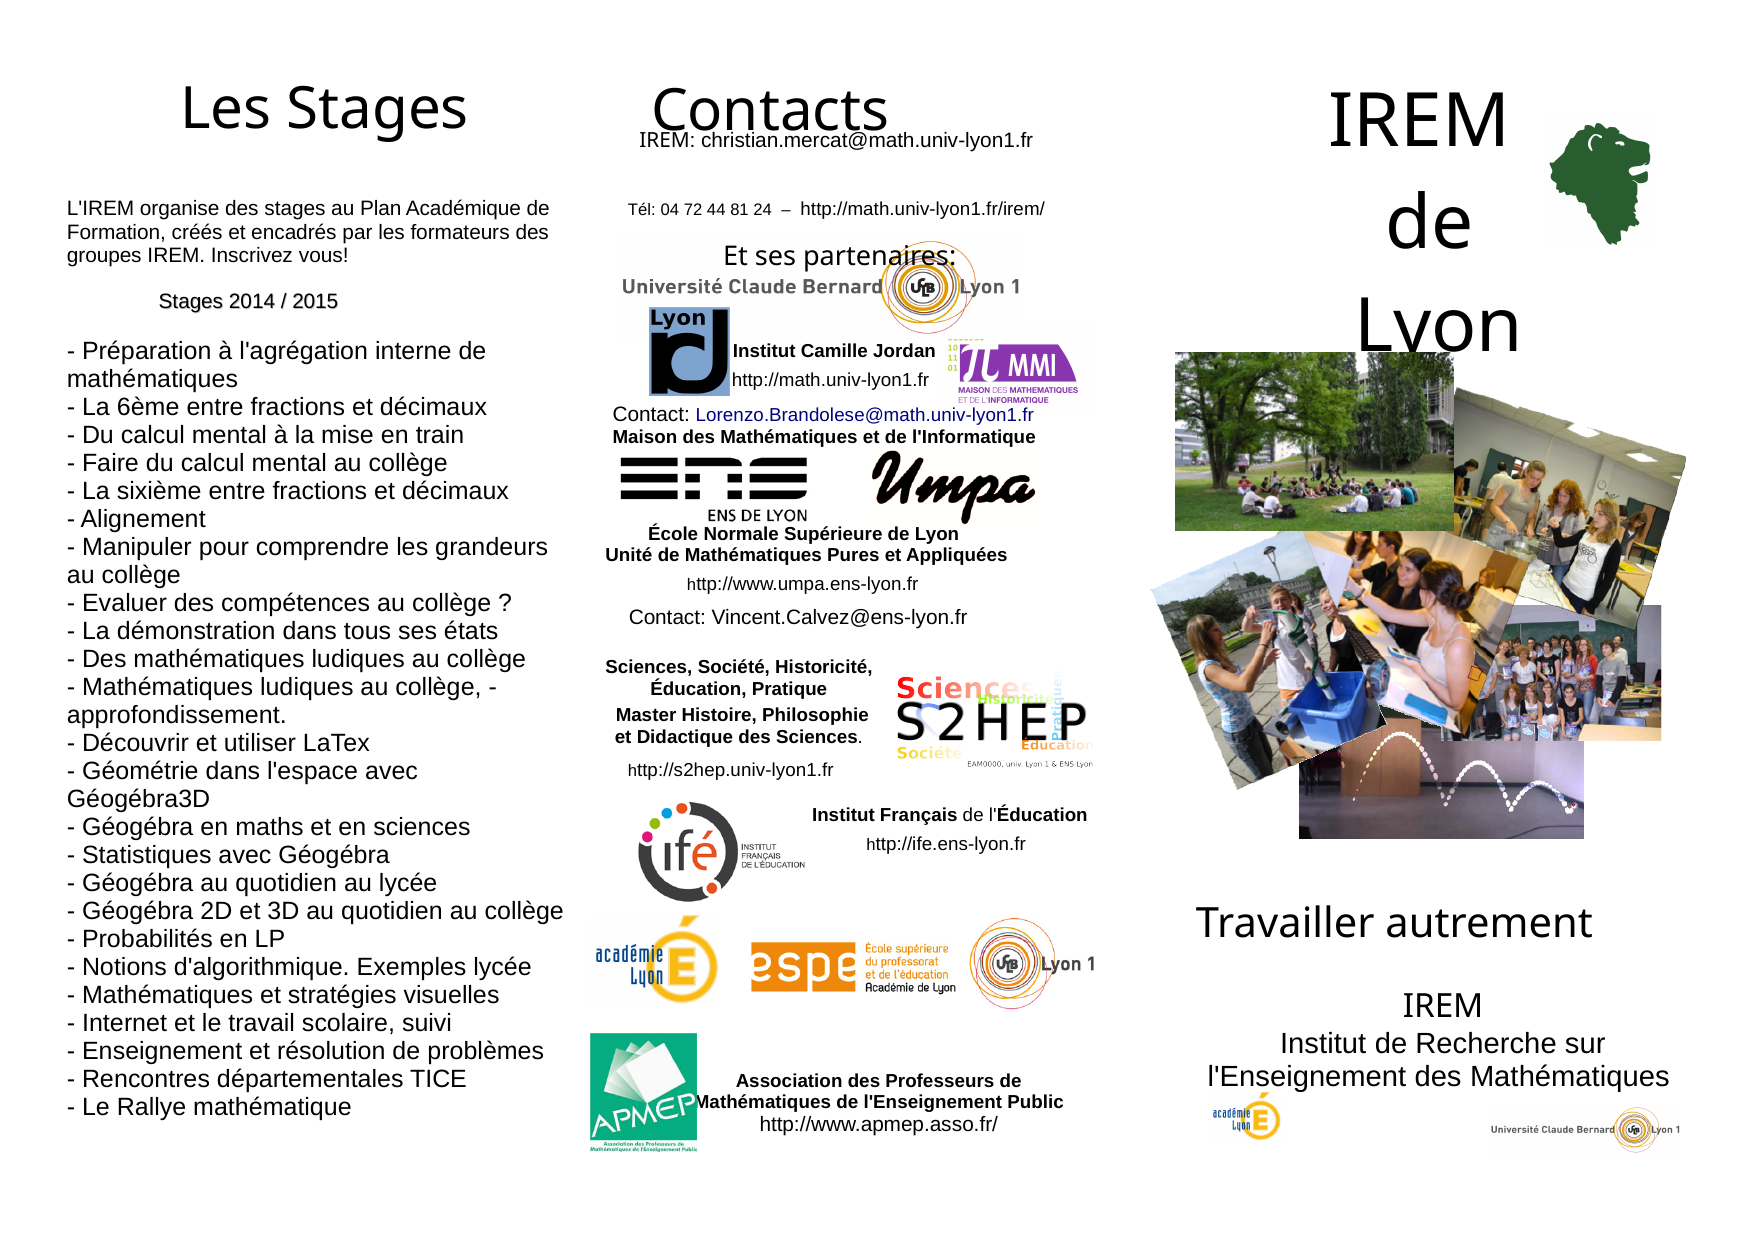

Les Stages
IREM
de
 Lyon
 Contacts
IREM: christian.mercat@math.univ-lyon1.fr
Tél: 04 72 44 81 24 – http://math.univ-lyon1.fr/irem/
 Et ses partenaires:
L'IREM organise des stages au Plan Académique de Formation, créés et encadrés par les formateurs des groupes IREM. Inscrivez vous!
 Stages 2014 / 2015
- Préparation à l'agrégation interne de mathématiques
- La 6ème entre fractions et décimaux
- Du calcul mental à la mise en train
- Faire du calcul mental au collège
- La sixième entre fractions et décimaux
- Alignement
- Manipuler pour comprendre les grandeurs au collège
- Evaluer des compétences au collège ?
- La démonstration dans tous ses états
- Des mathématiques ludiques au collège
- Mathématiques ludiques au collège, - approfondissement.
- Découvrir et utiliser LaTex
- Géométrie dans l'espace avec Géogébra3D
- Géogébra en maths et en sciences
- Statistiques avec Géogébra
- Géogébra au quotidien au lycée
- Géogébra 2D et 3D au quotidien au collège - Probabilités en LP
- Notions d'algorithmique. Exemples lycée
- Mathématiques et stratégies visuelles
- Internet et le travail scolaire, suivi
- Enseignement et résolution de problèmes
- Rencontres départementales TICE
- Le Rallye mathématique
Institut Camille Jordan
http://math.univ-lyon1.fr
Contact: Lorenzo.Brandolese@math.univ-lyon1.fr
Maison des Mathématiques et de l'Informatique
École Normale Supérieure de Lyon
Unité de Mathématiques Pures et Appliquées http://www.umpa.ens-lyon.fr
Contact: Vincent.Calvez@ens-lyon.fr
Sciences, Société, Historicité, Éducation, Pratique
 Master Histoire, Philosophie et Didactique des Sciences.
http://s2hep.univ-lyon1.fr
Institut Français de l'Éducation
http://ife.ens-lyon.fr
Travailler autrement
IREM
Institut de Recherche sur
l'Enseignement des Mathématiques
Association des Professeurs de Mathématiques de l'Enseignement Public
http://www.apmep.asso.fr/